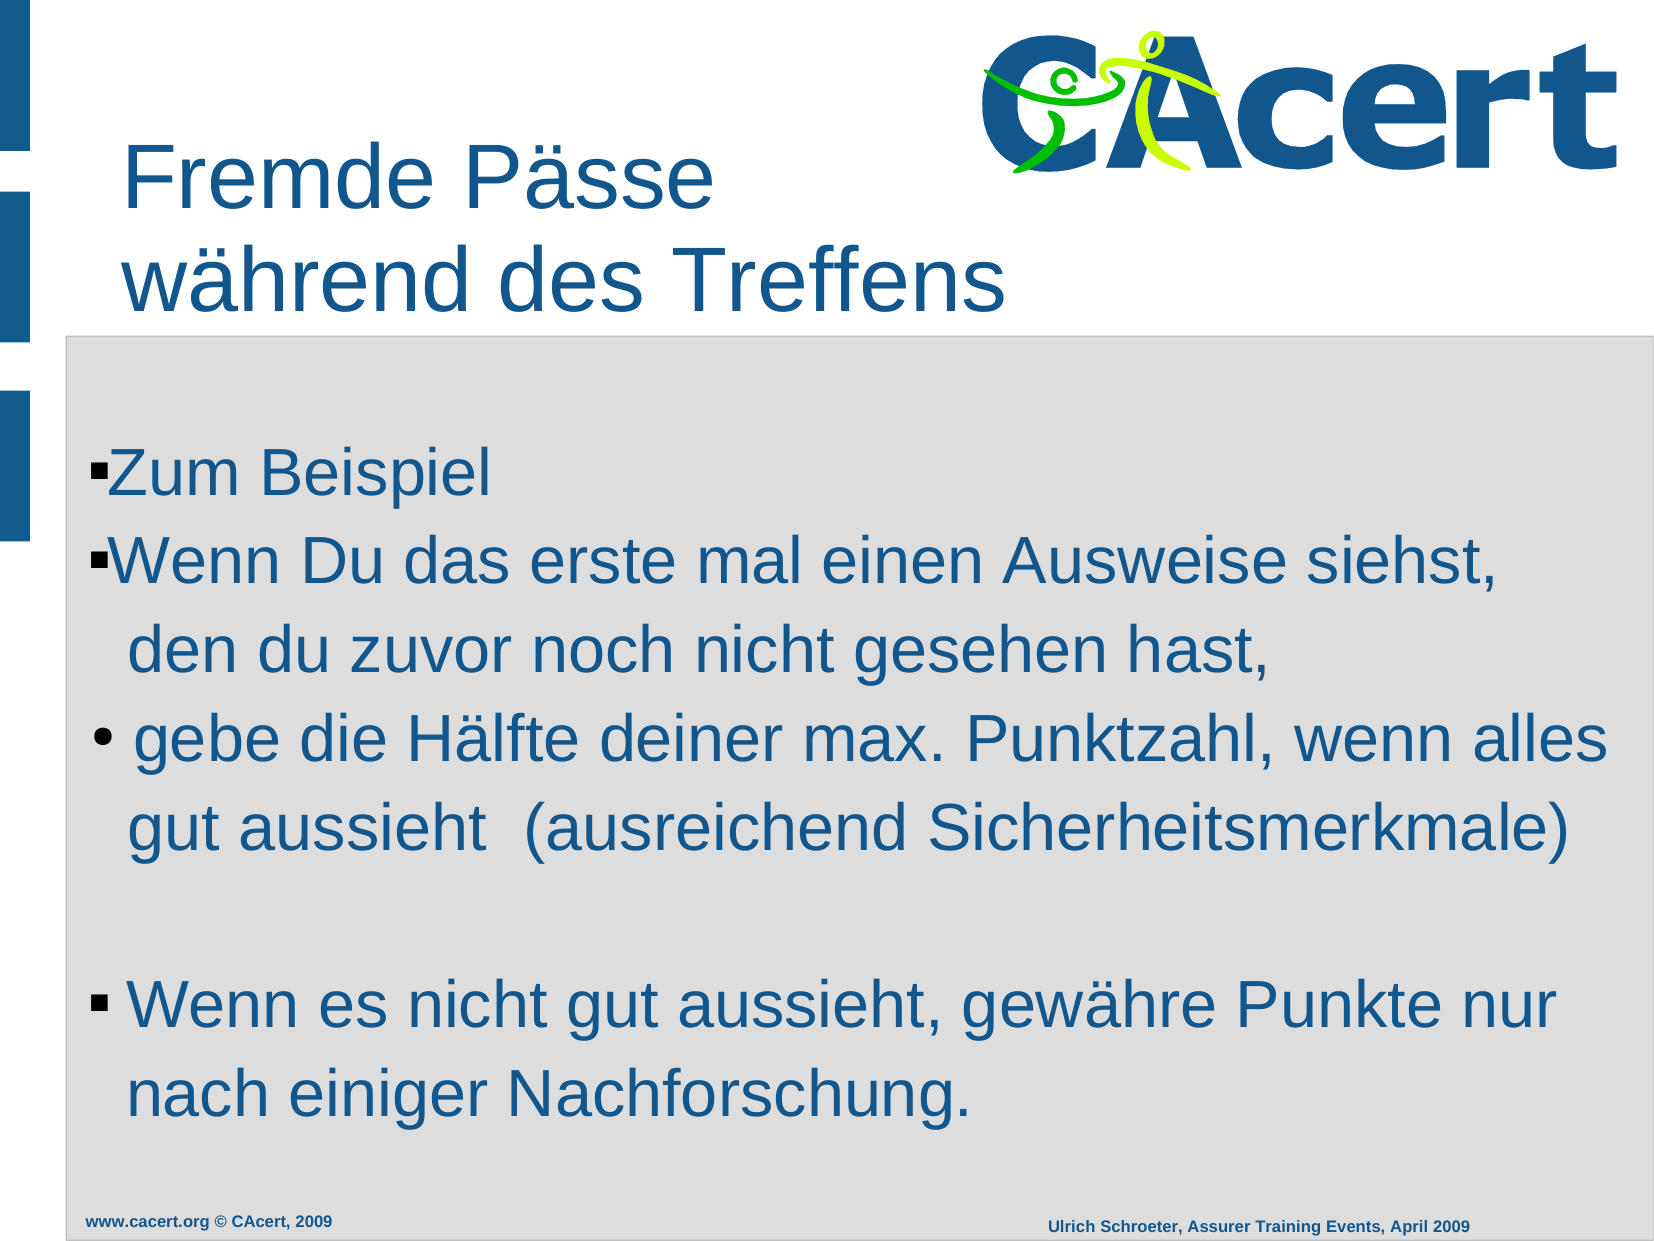

Fremde Pässe
während des Treffens
Zum Beispiel
Wenn Du das erste mal einen Ausweise siehst,
 den du zuvor noch nicht gesehen hast,
 gebe die Hälfte deiner max. Punktzahl, wenn alles
 gut aussieht (ausreichend Sicherheitsmerkmale)
 Wenn es nicht gut aussieht, gewähre Punkte nur
 nach einiger Nachforschung.